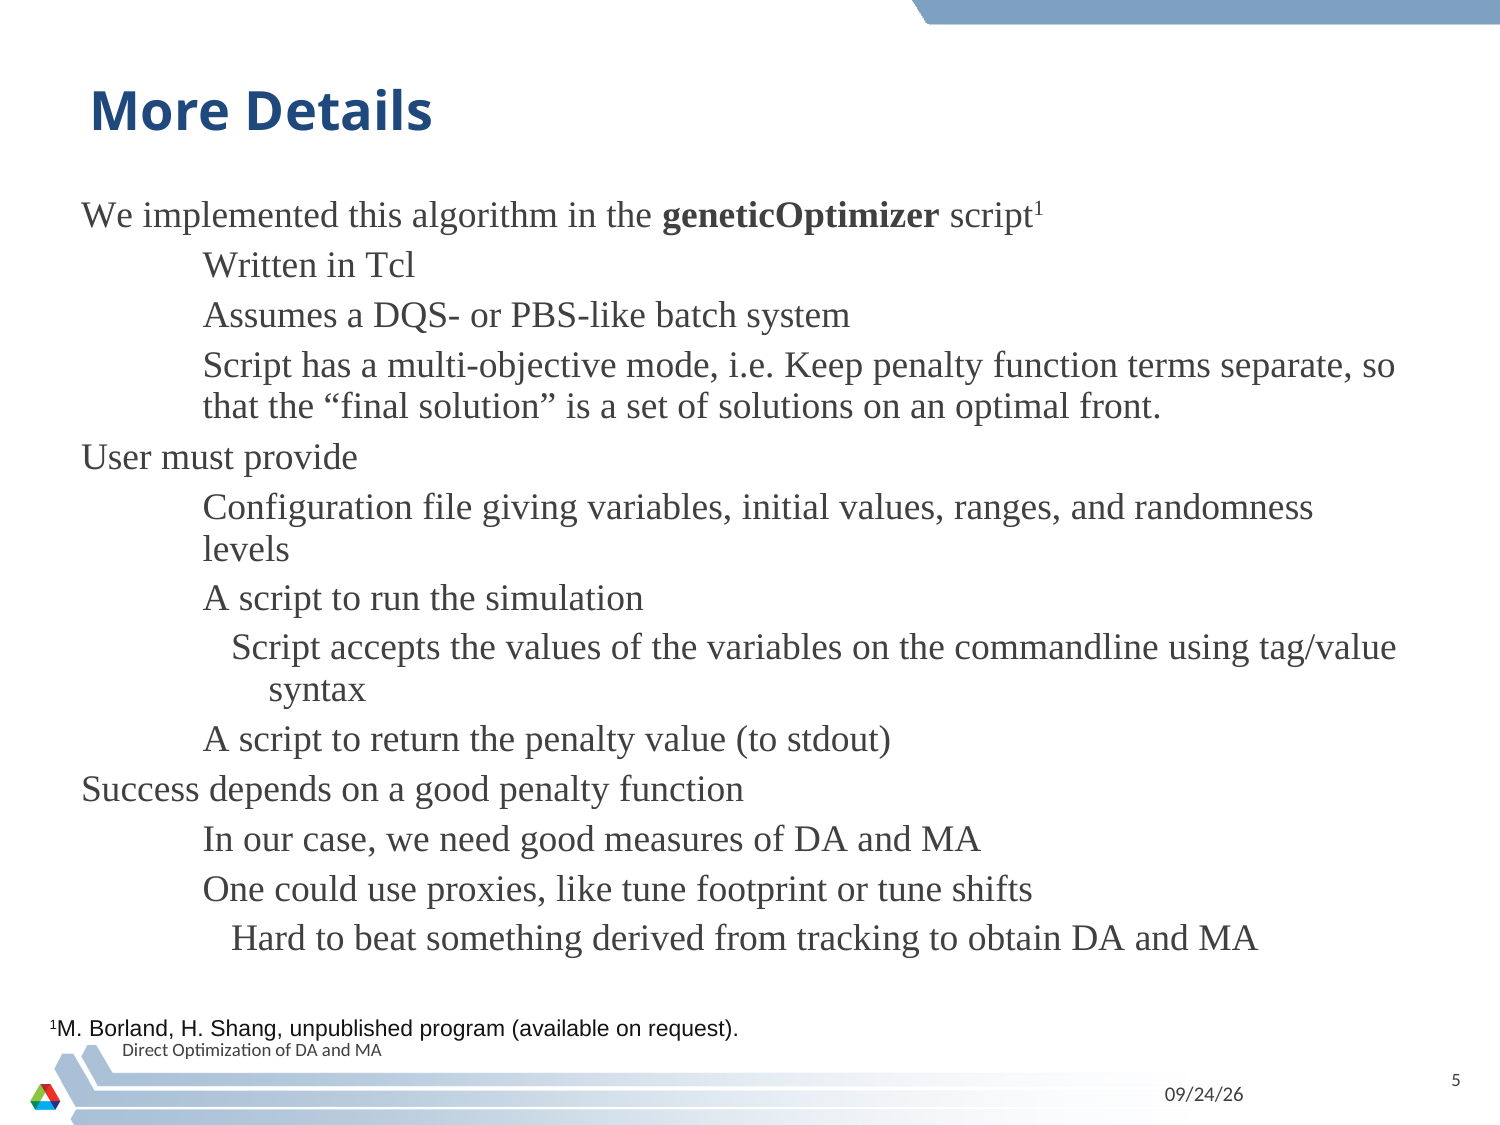

# More Details
We implemented this algorithm in the geneticOptimizer script1
Written in Tcl
Assumes a DQS- or PBS-like batch system
Script has a multi-objective mode, i.e. Keep penalty function terms separate, so that the “final solution” is a set of solutions on an optimal front.
User must provide
Configuration file giving variables, initial values, ranges, and randomness levels
A script to run the simulation
Script accepts the values of the variables on the commandline using tag/value syntax
A script to return the penalty value (to stdout)
Success depends on a good penalty function
In our case, we need good measures of DA and MA
One could use proxies, like tune footprint or tune shifts
Hard to beat something derived from tracking to obtain DA and MA
1M. Borland, H. Shang, unpublished program (available on request).
Direct Optimization of DA and MA
5